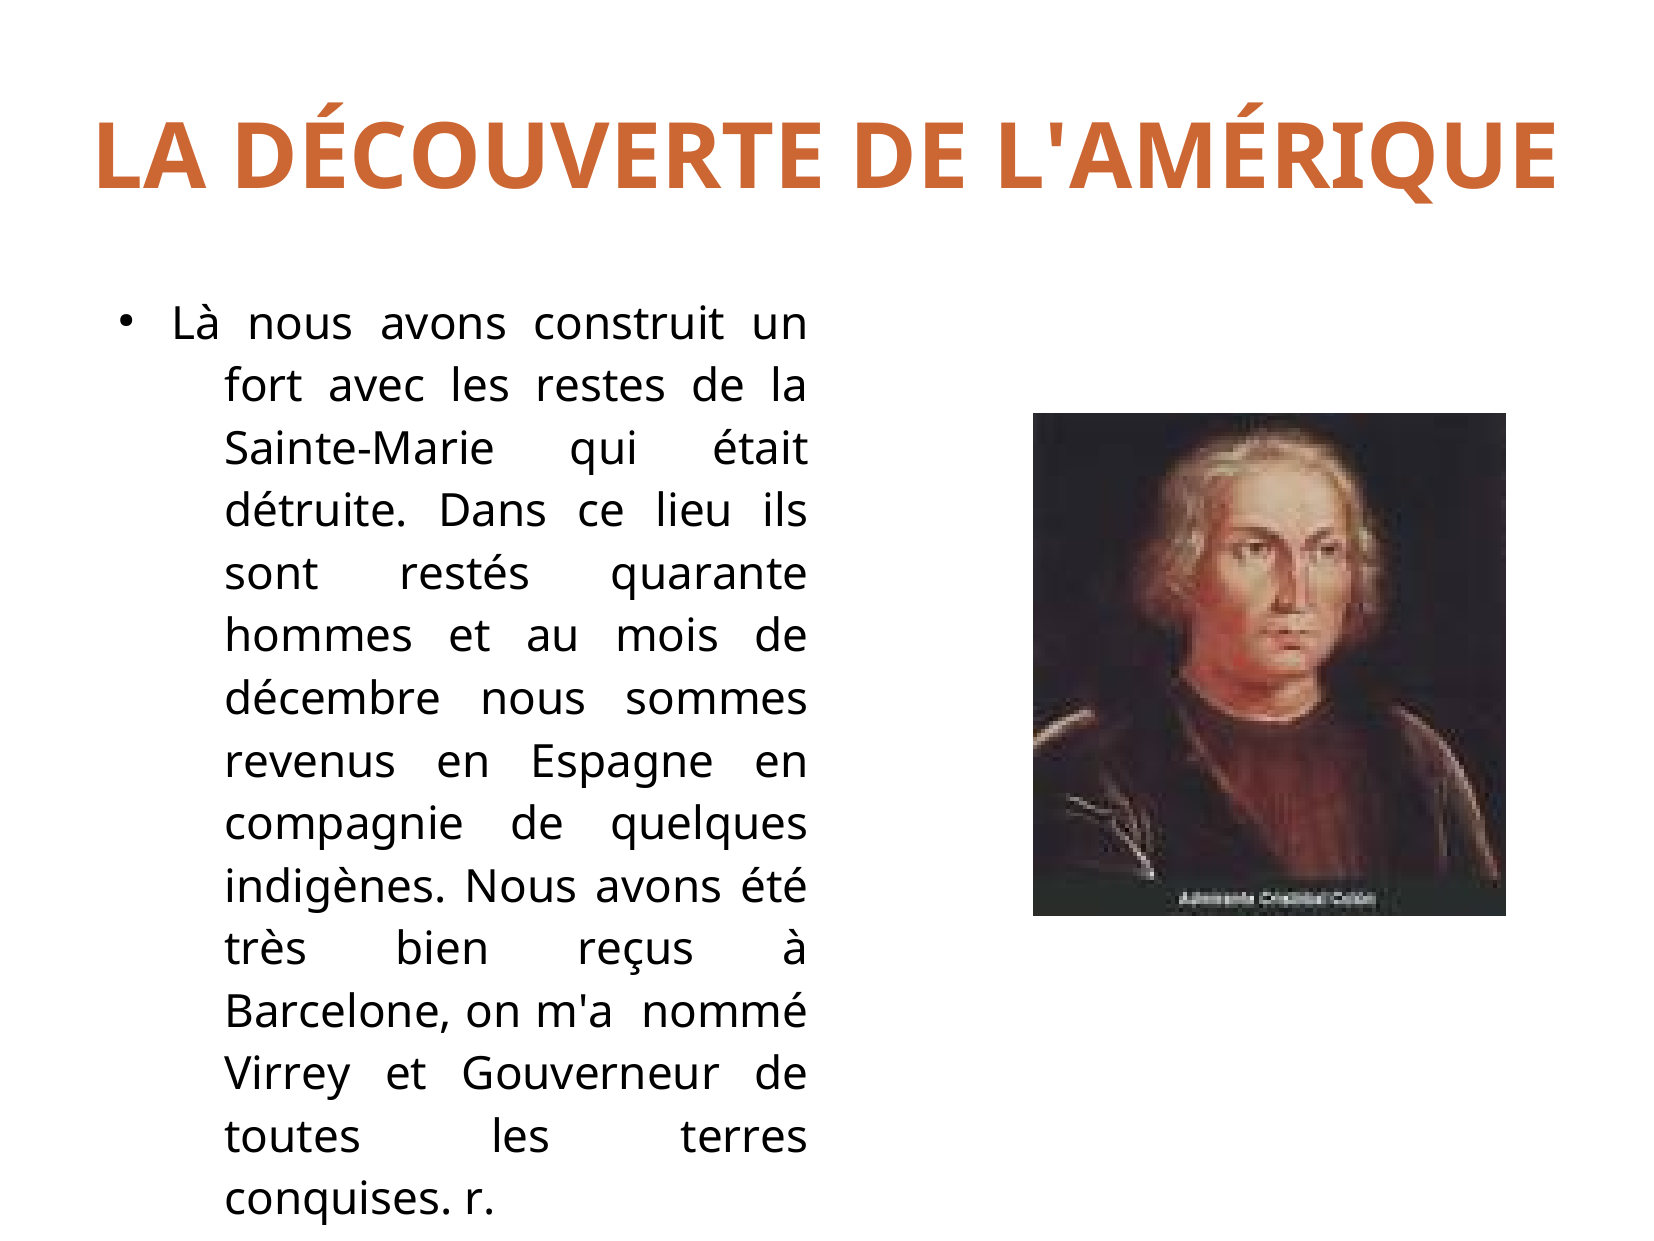

# LA DÉCOUVERTE DE L'AMÉRIQUE
Là nous avons construit un fort avec les restes de la Sainte-Marie qui était détruite. Dans ce lieu ils sont restés quarante hommes et au mois de décembre nous sommes revenus en Espagne en compagnie de quelques indigènes. Nous avons été très bien reçus à Barcelone, on m'a nommé Virrey et Gouverneur de toutes les terres conquises. r.